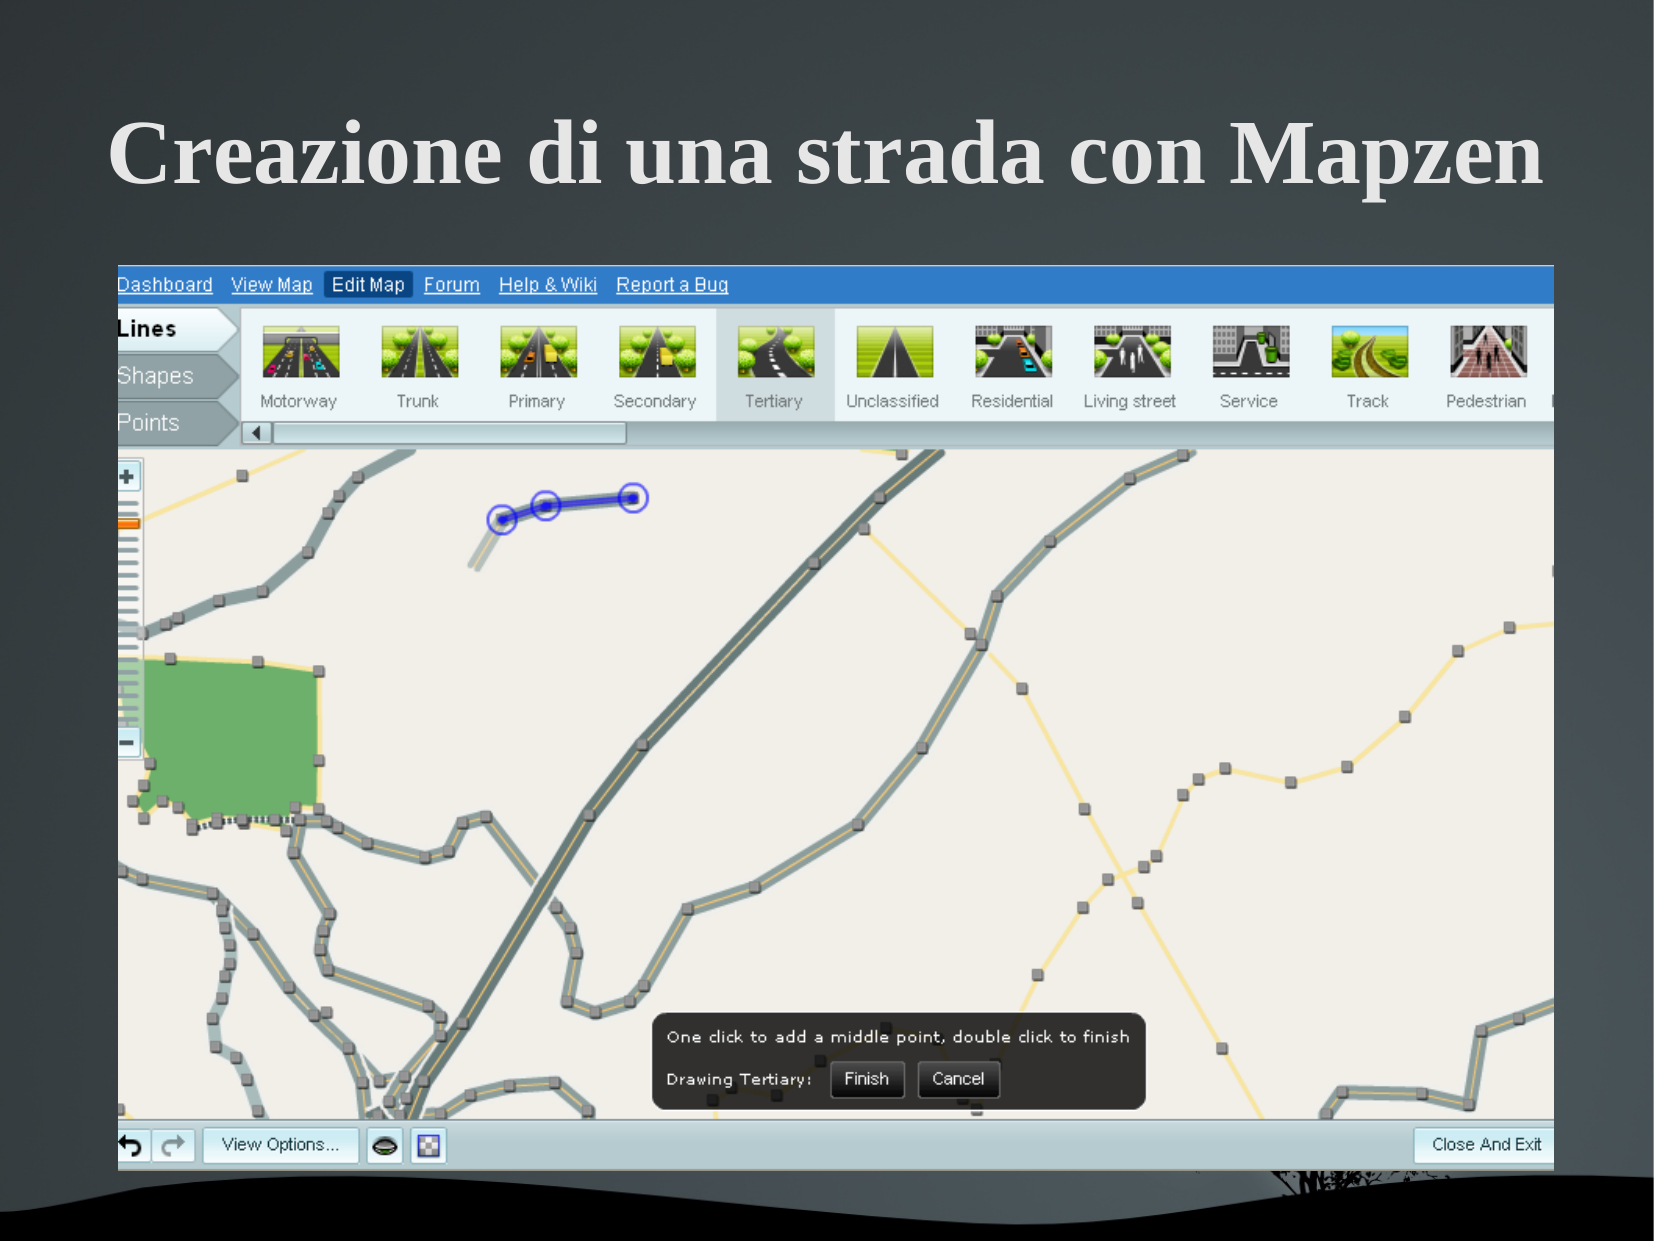

# Creazione di una strada con Mapzen